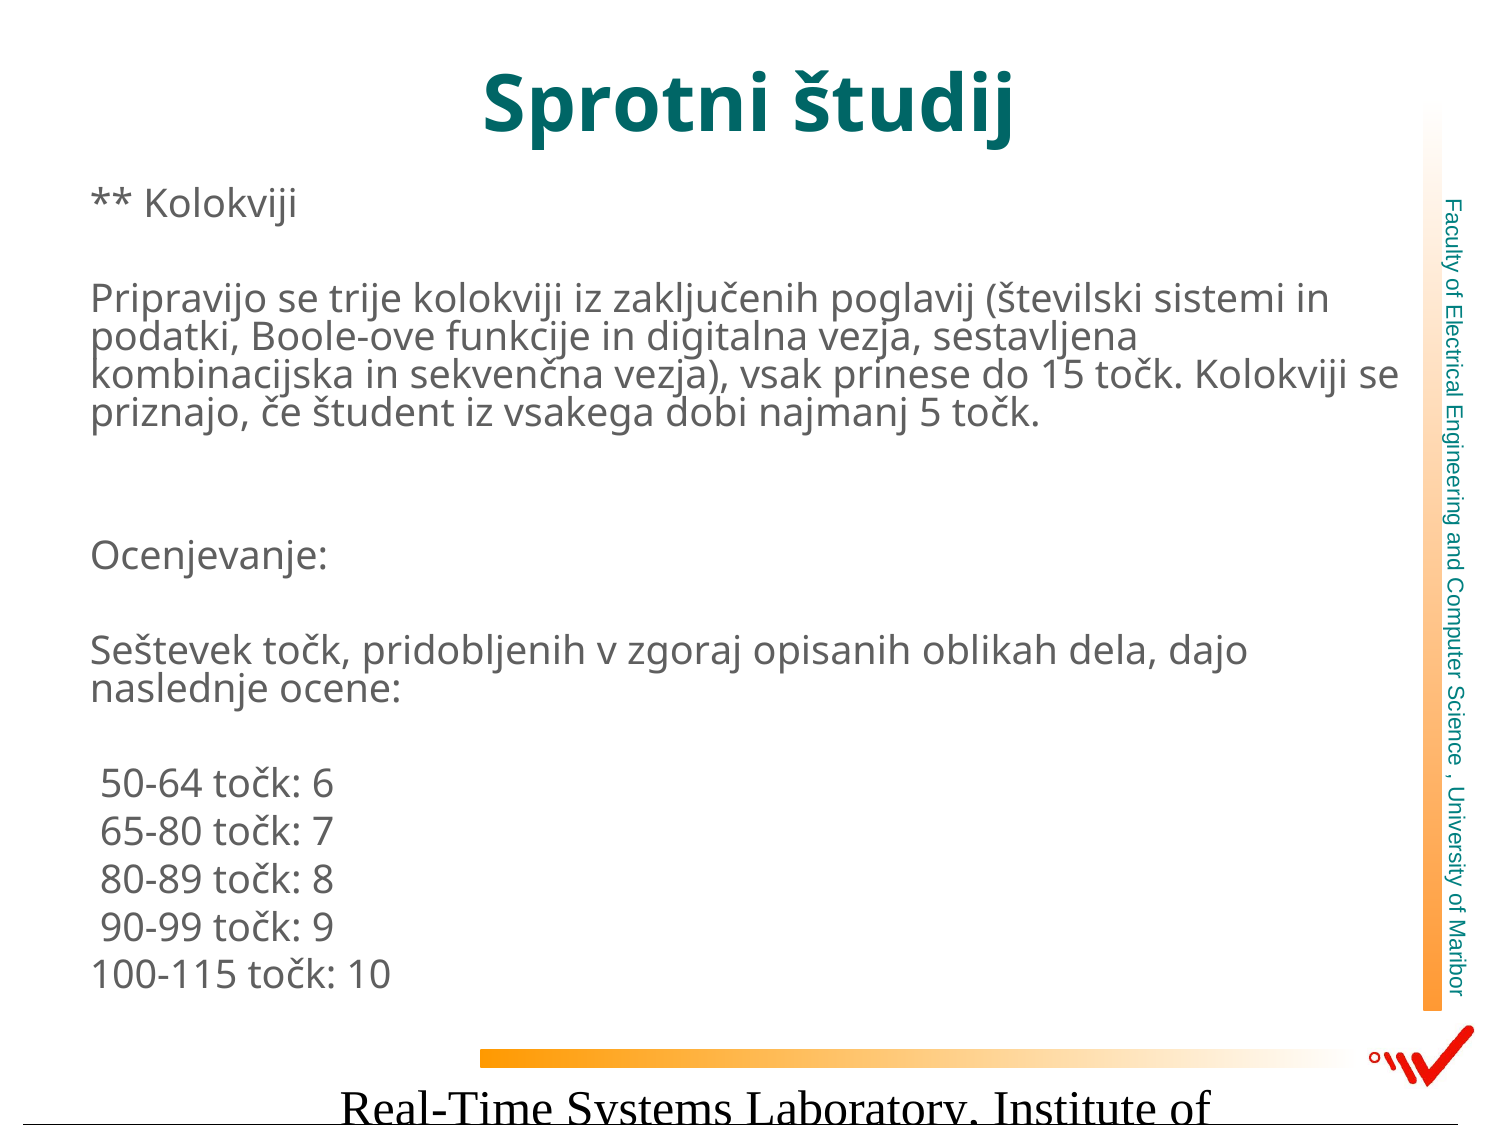

# Sprotni študij
** Kolokviji
Pripravijo se trije kolokviji iz zaključenih poglavij (številski sistemi in podatki, Boole-ove funkcije in digitalna vezja, sestavljena kombinacijska in sekvenčna vezja), vsak prinese do 15 točk. Kolokviji se priznajo, če študent iz vsakega dobi najmanj 5 točk.
Ocenjevanje:
Seštevek točk, pridobljenih v zgoraj opisanih oblikah dela, dajo naslednje ocene:
 50-64 točk: 6
 65-80 točk: 7
 80-89 točk: 8
 90-99 točk: 9
100-115 točk: 10